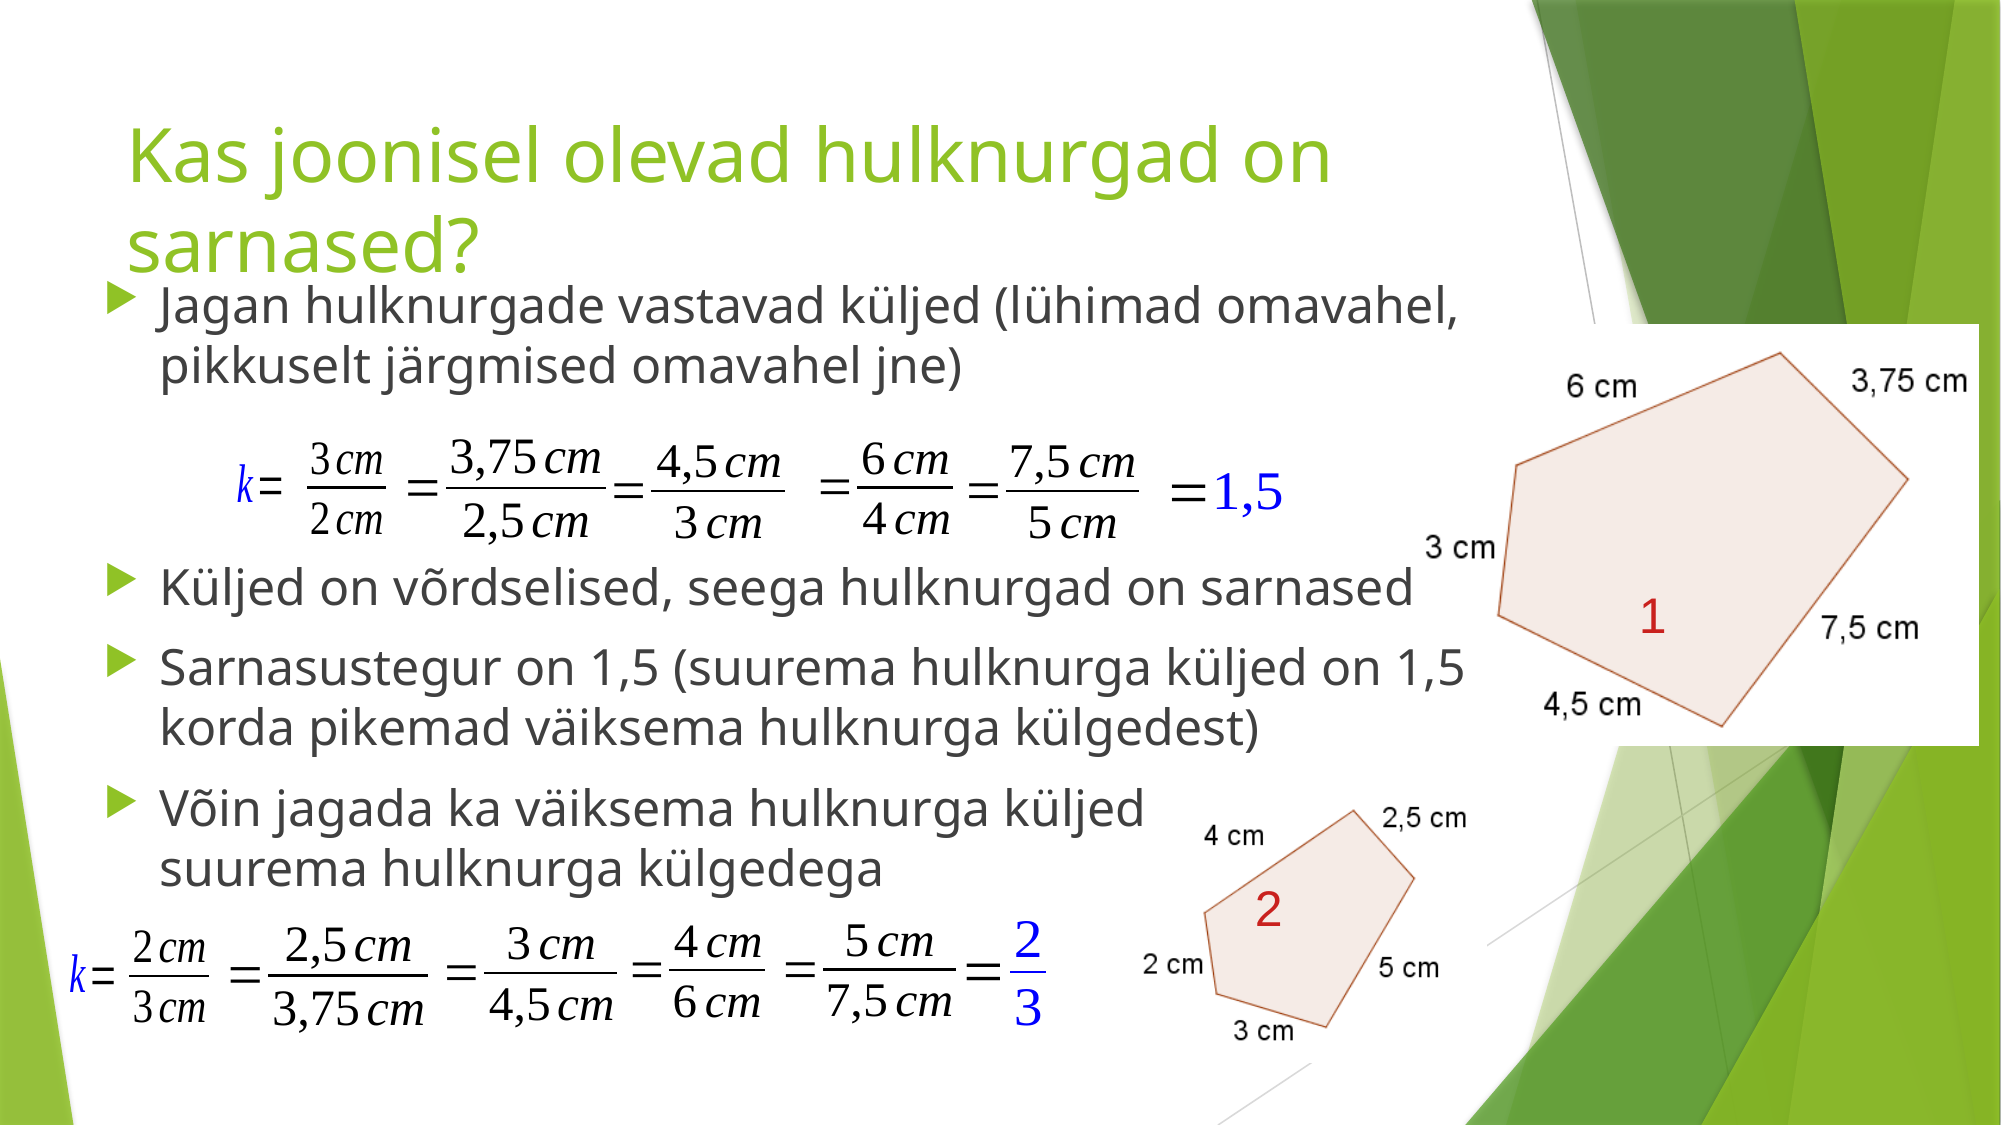

# Kas joonisel olevad hulknurgad on sarnased?
Jagan hulknurgade vastavad küljed (lühimad omavahel, pikkuselt järgmised omavahel jne)
Küljed on võrdselised, seega hulknurgad on sarnased
Sarnasustegur on 1,5 (suurema hulknurga küljed on 1,5 korda pikemad väiksema hulknurga külgedest)
Võin jagada ka väiksema hulknurga küljed
suurema hulknurga külgedega
1
2